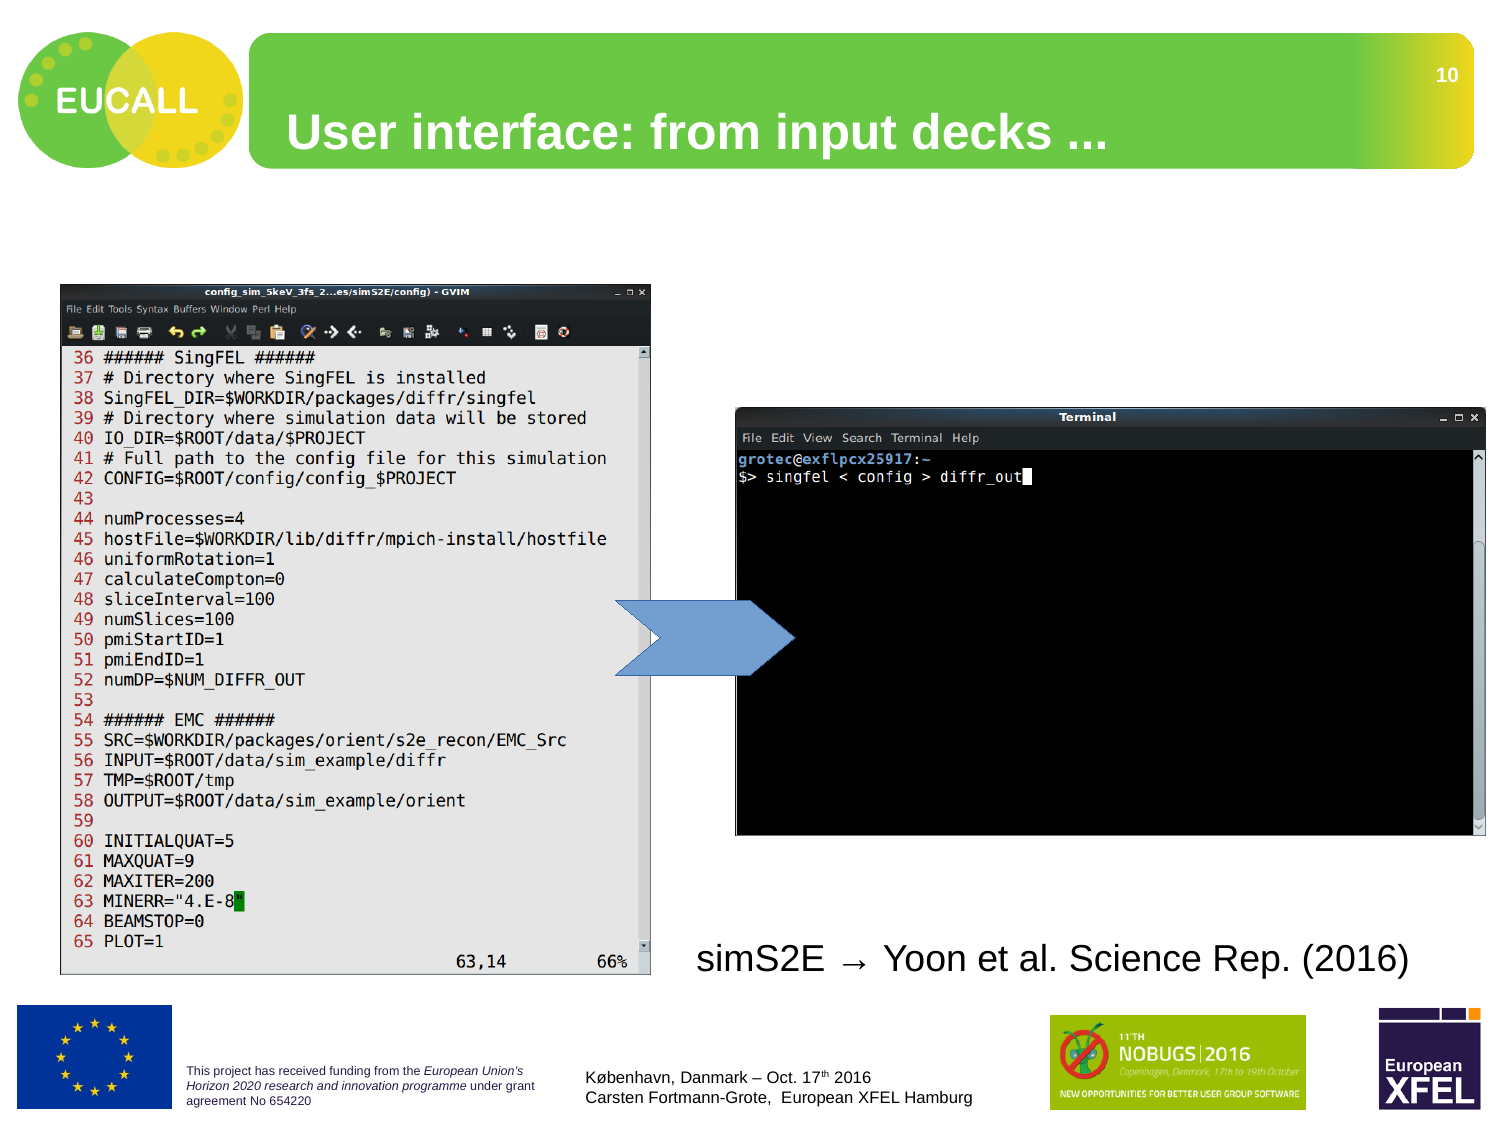

# User interface: from input decks ...
simS2E → Yoon et al. Science Rep. (2016)